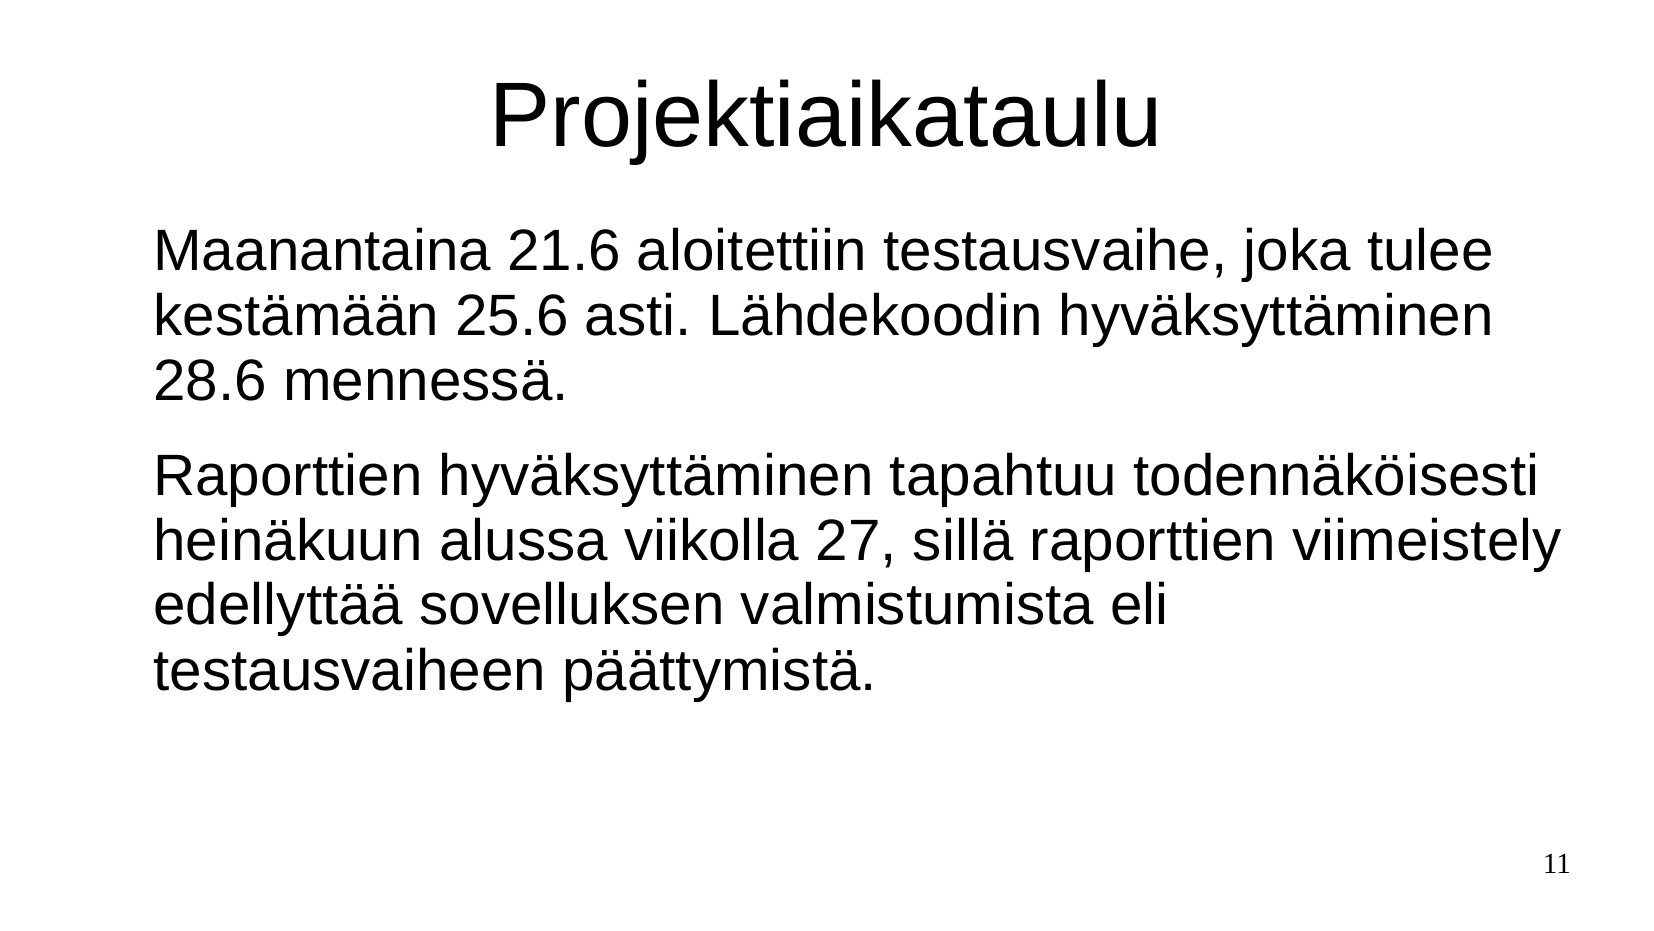

# Projektiaikataulu
Maanantaina 21.6 aloitettiin testausvaihe, joka tulee kestämään 25.6 asti. Lähdekoodin hyväksyttäminen 28.6 mennessä.
Raporttien hyväksyttäminen tapahtuu todennäköisesti heinäkuun alussa viikolla 27, sillä raporttien viimeistely edellyttää sovelluksen valmistumista eli testausvaiheen päättymistä.
11